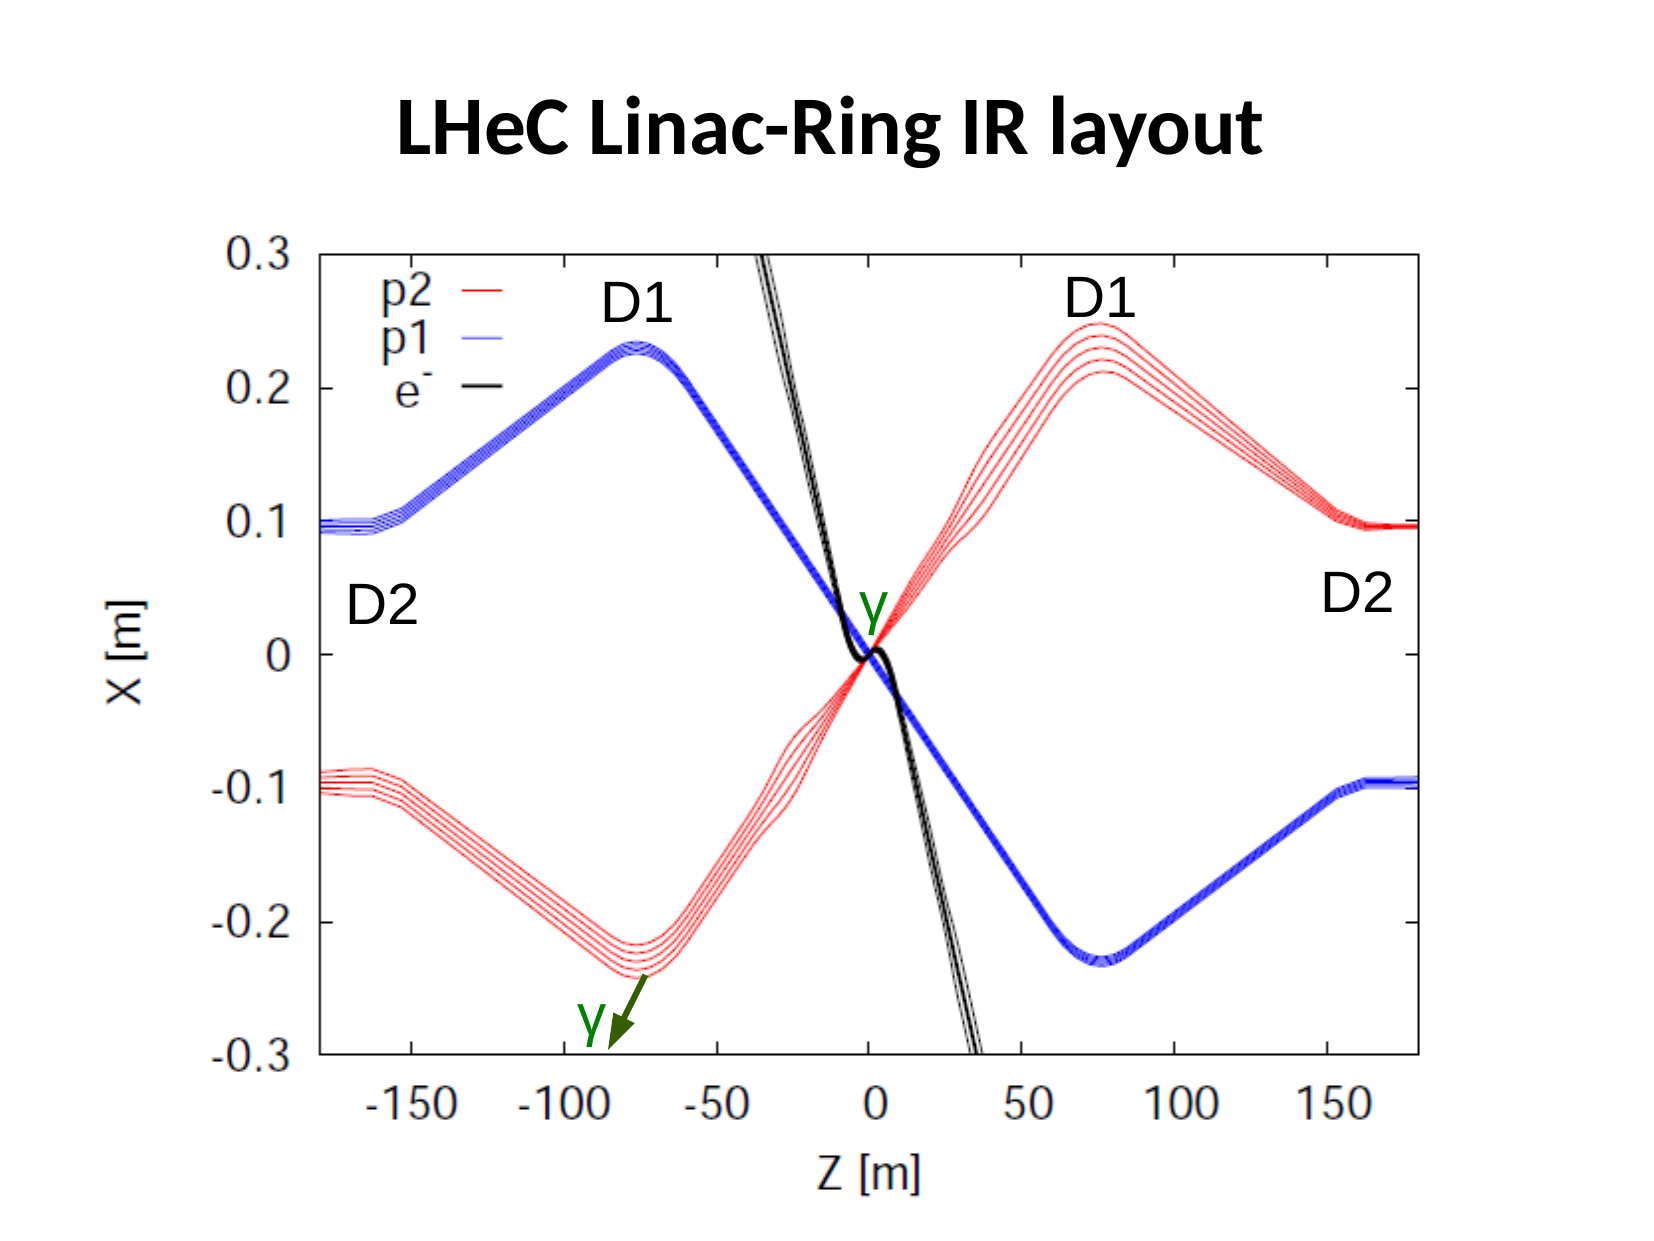

# LHeC Linac-Ring IR layout
D1
D1
D2
γ
D2
γ